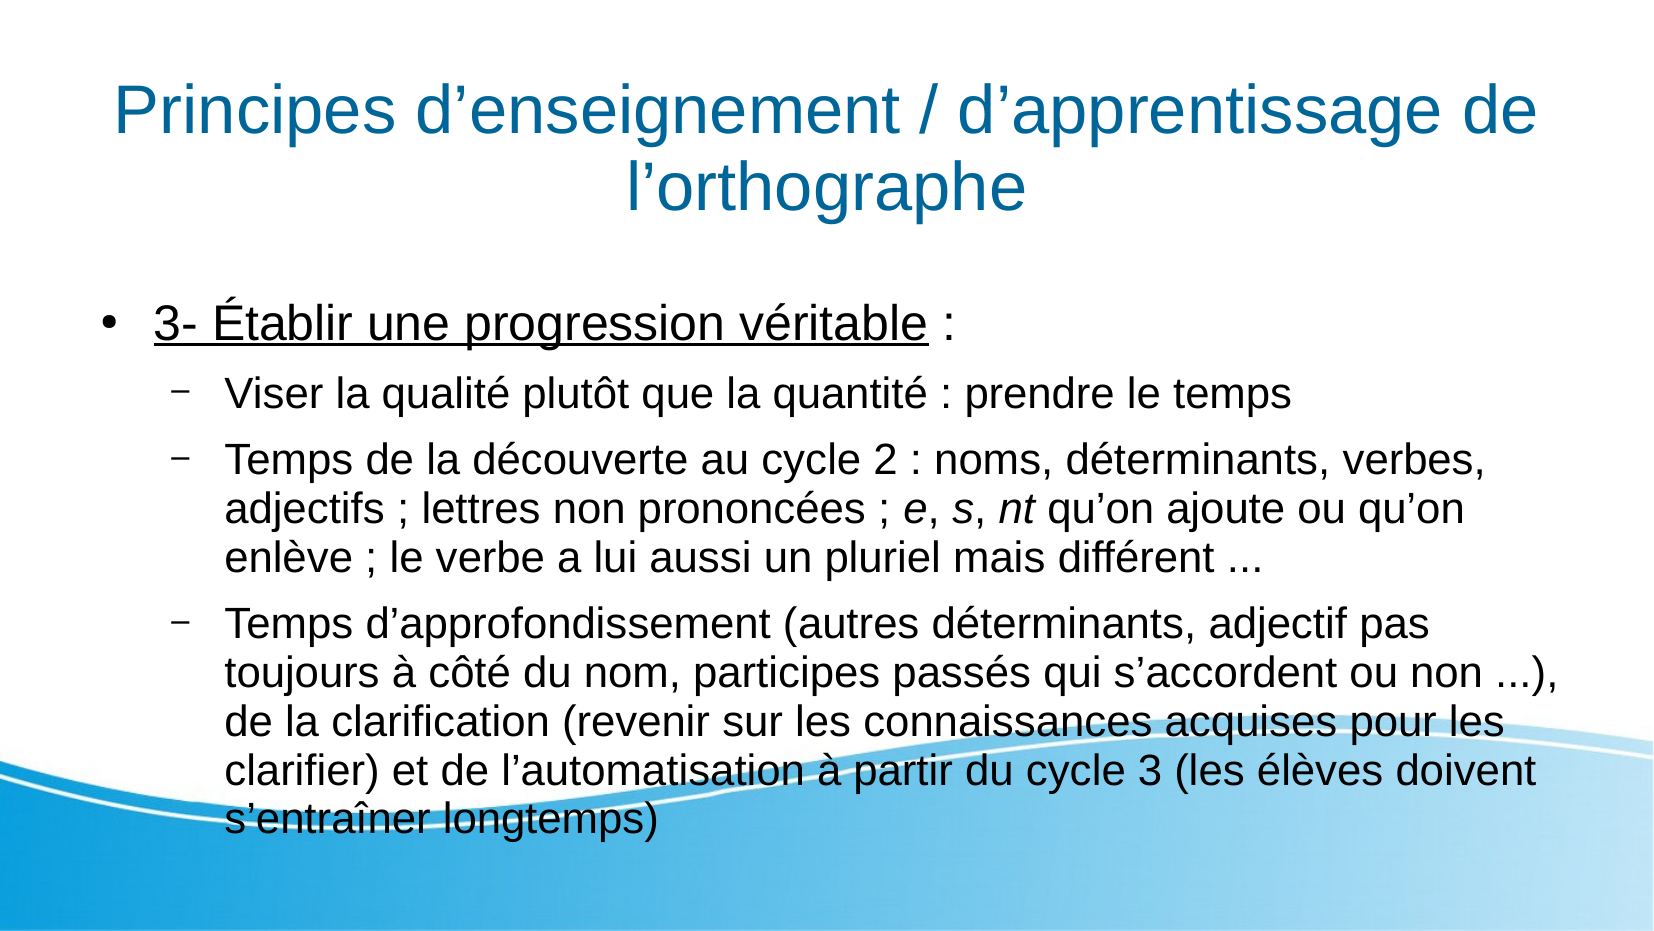

# Principes d’enseignement / d’apprentissage de l’orthographe
3- Établir une progression véritable :
Viser la qualité plutôt que la quantité : prendre le temps
Temps de la découverte au cycle 2 : noms, déterminants, verbes, adjectifs ; lettres non prononcées ; e, s, nt qu’on ajoute ou qu’on enlève ; le verbe a lui aussi un pluriel mais différent ...
Temps d’approfondissement (autres déterminants, adjectif pas toujours à côté du nom, participes passés qui s’accordent ou non ...), de la clarification (revenir sur les connaissances acquises pour les clarifier) et de l’automatisation à partir du cycle 3 (les élèves doivent s’entraîner longtemps)